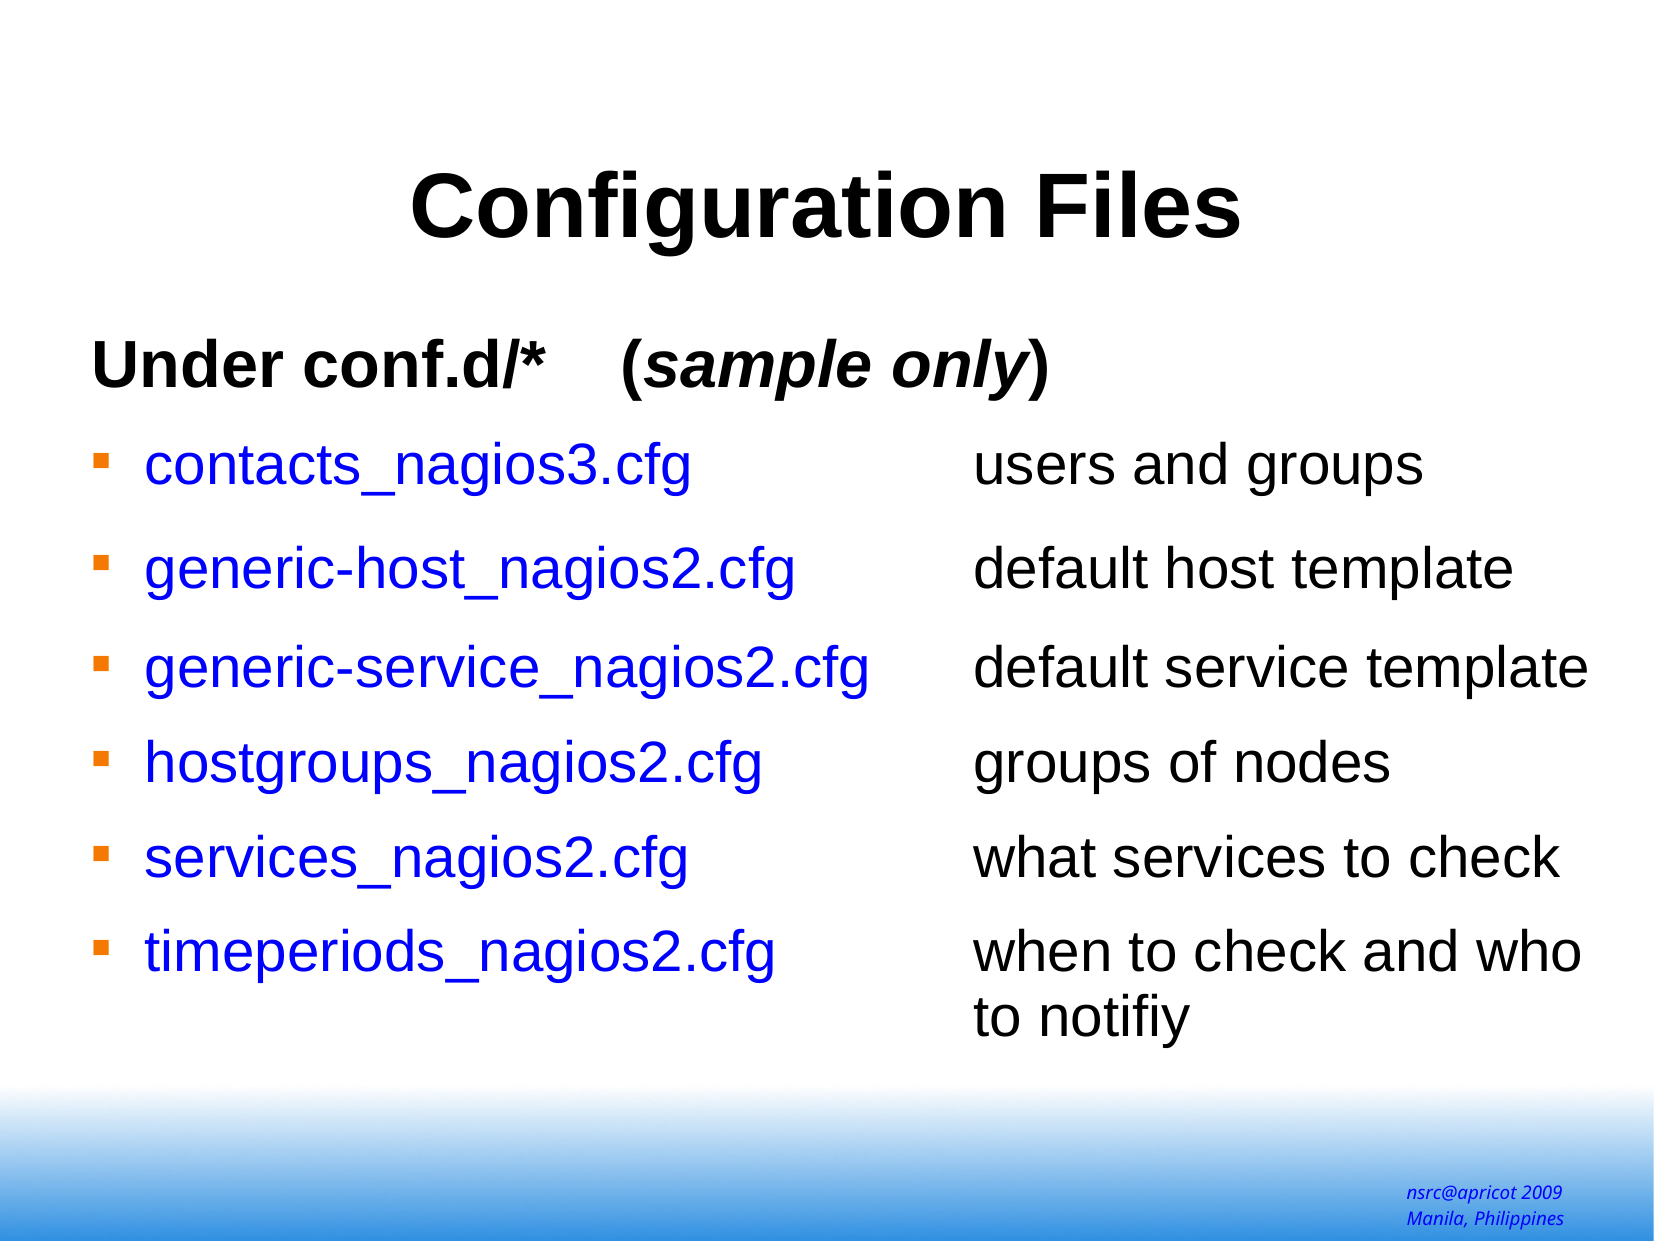

# Configuration Files
Under conf.d/* (sample only)
contacts_nagios3.cfg				users and groups
generic-host_nagios2.cfg			default host template‏
generic-service_nagios2.cfg 		default service template
hostgroups_nagios2.cfg			groups of nodes
services_nagios2.cfg				what services to check
timeperiods_nagios2.cfg			when to check and who
												to notifiy